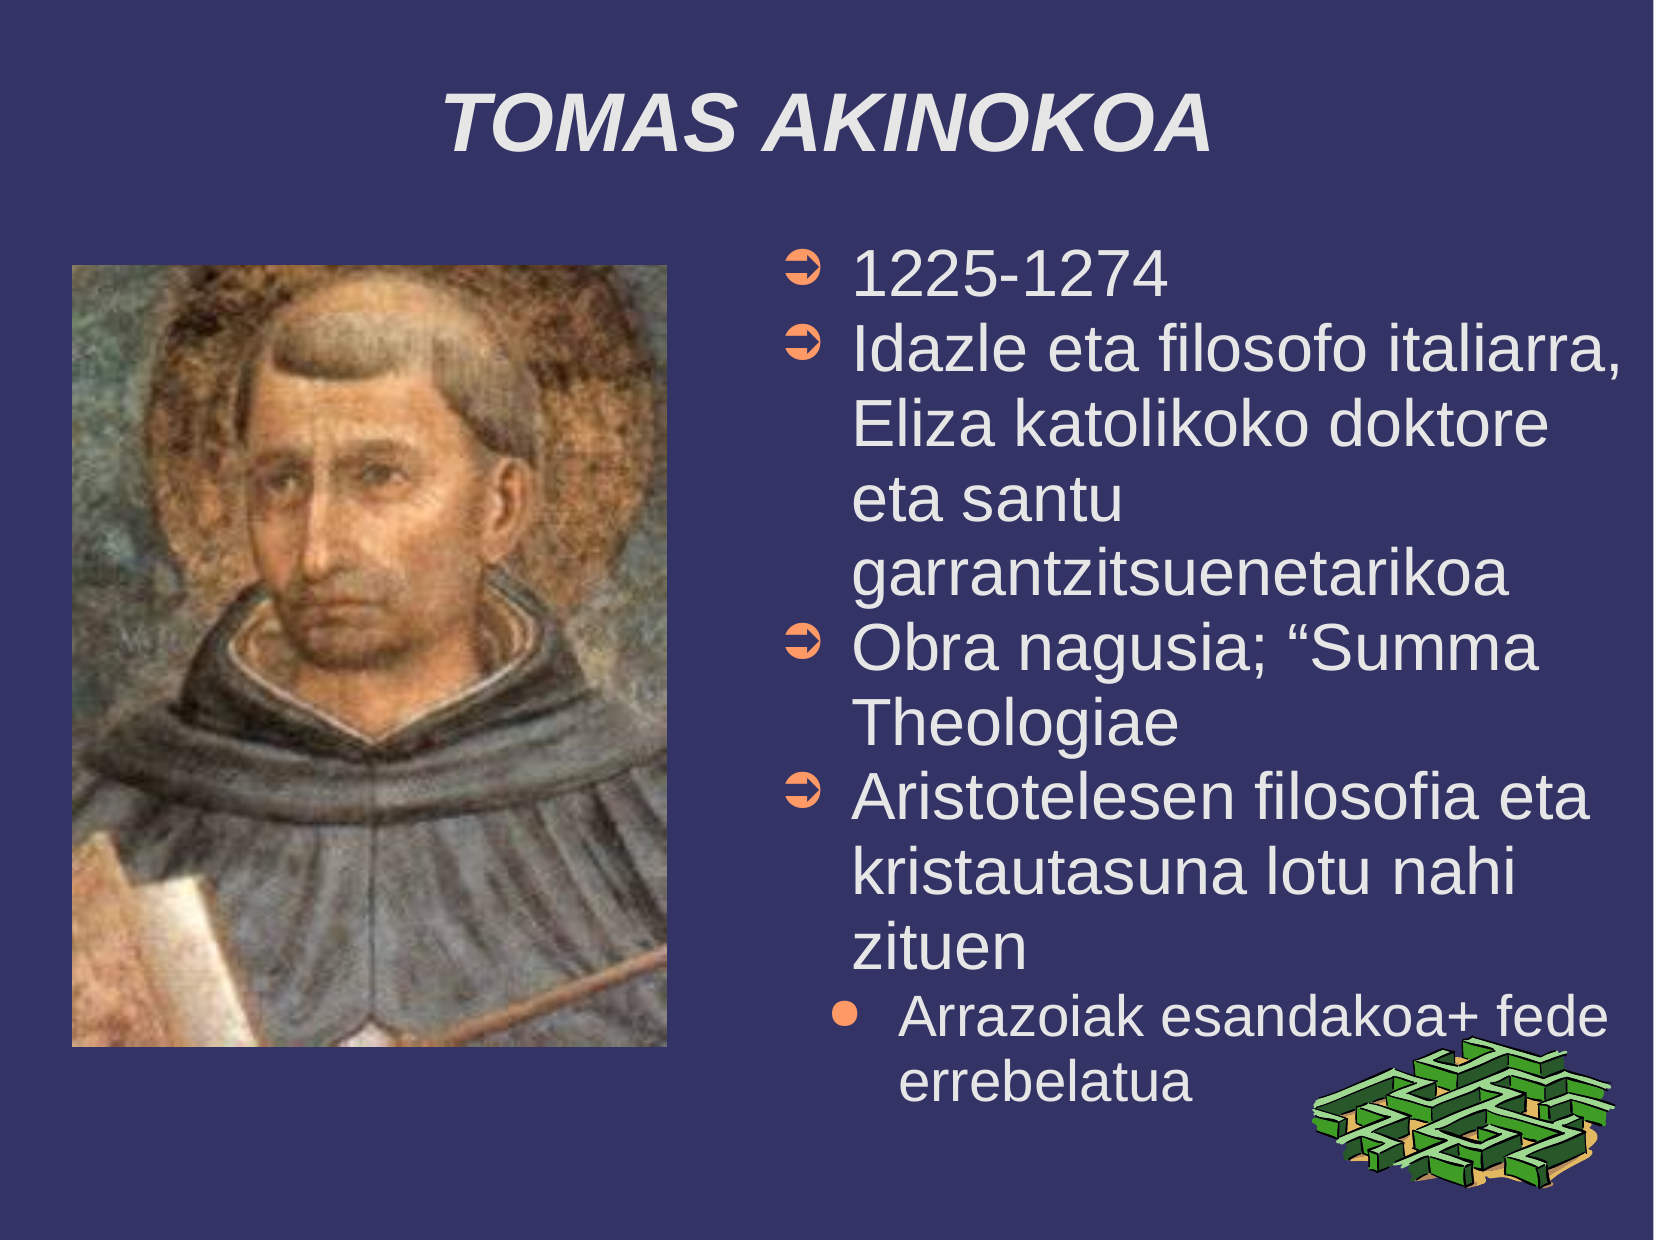

# TOMAS AKINOKOA
1225-1274
Idazle eta filosofo italiarra, Eliza katolikoko doktore eta santu garrantzitsuenetarikoa
Obra nagusia; “Summa Theologiae
Aristotelesen filosofia eta kristautasuna lotu nahi zituen
Arrazoiak esandakoa+ fede errebelatua